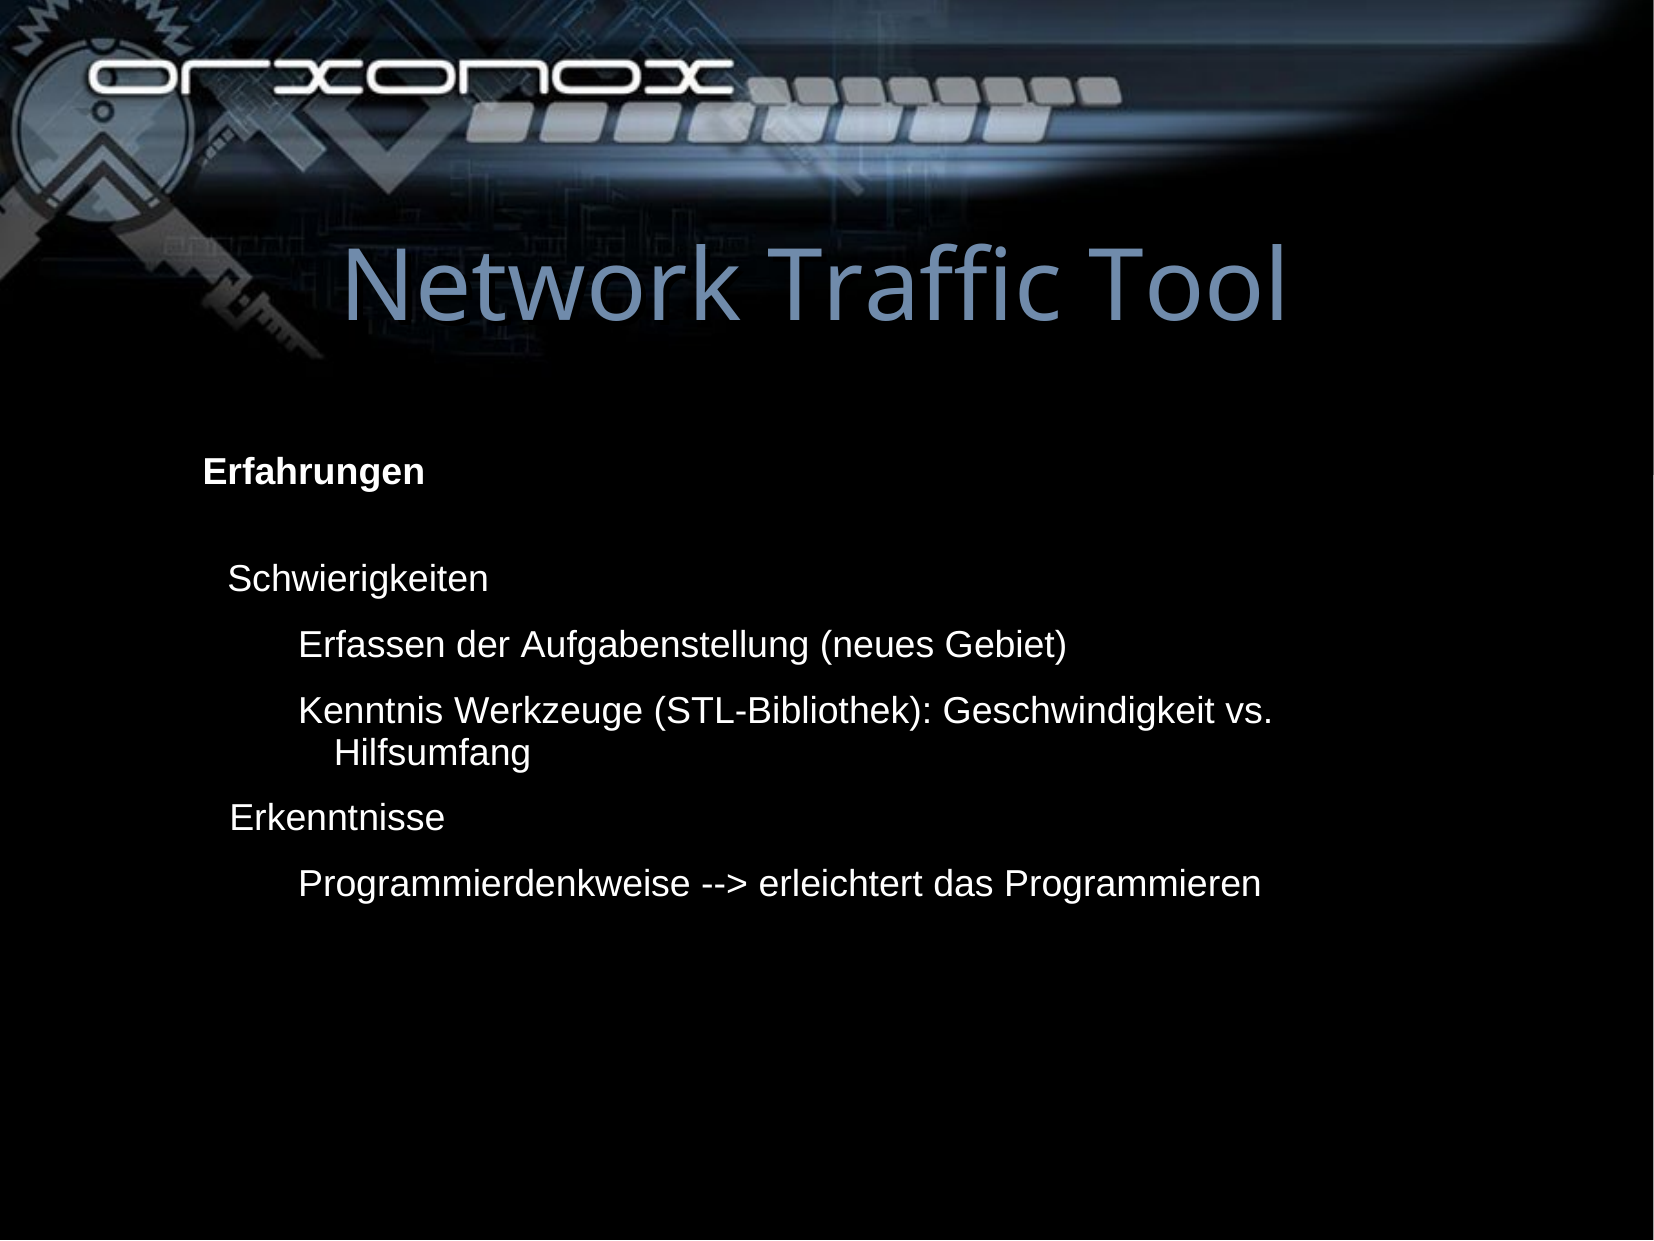

Network Traffic Tool
 Erfahrungen
Schwierigkeiten
Erfassen der Aufgabenstellung (neues Gebiet)
Kenntnis Werkzeuge (STL-Bibliothek): Geschwindigkeit vs. Hilfsumfang
Erkenntnisse
Programmierdenkweise --> erleichtert das Programmieren